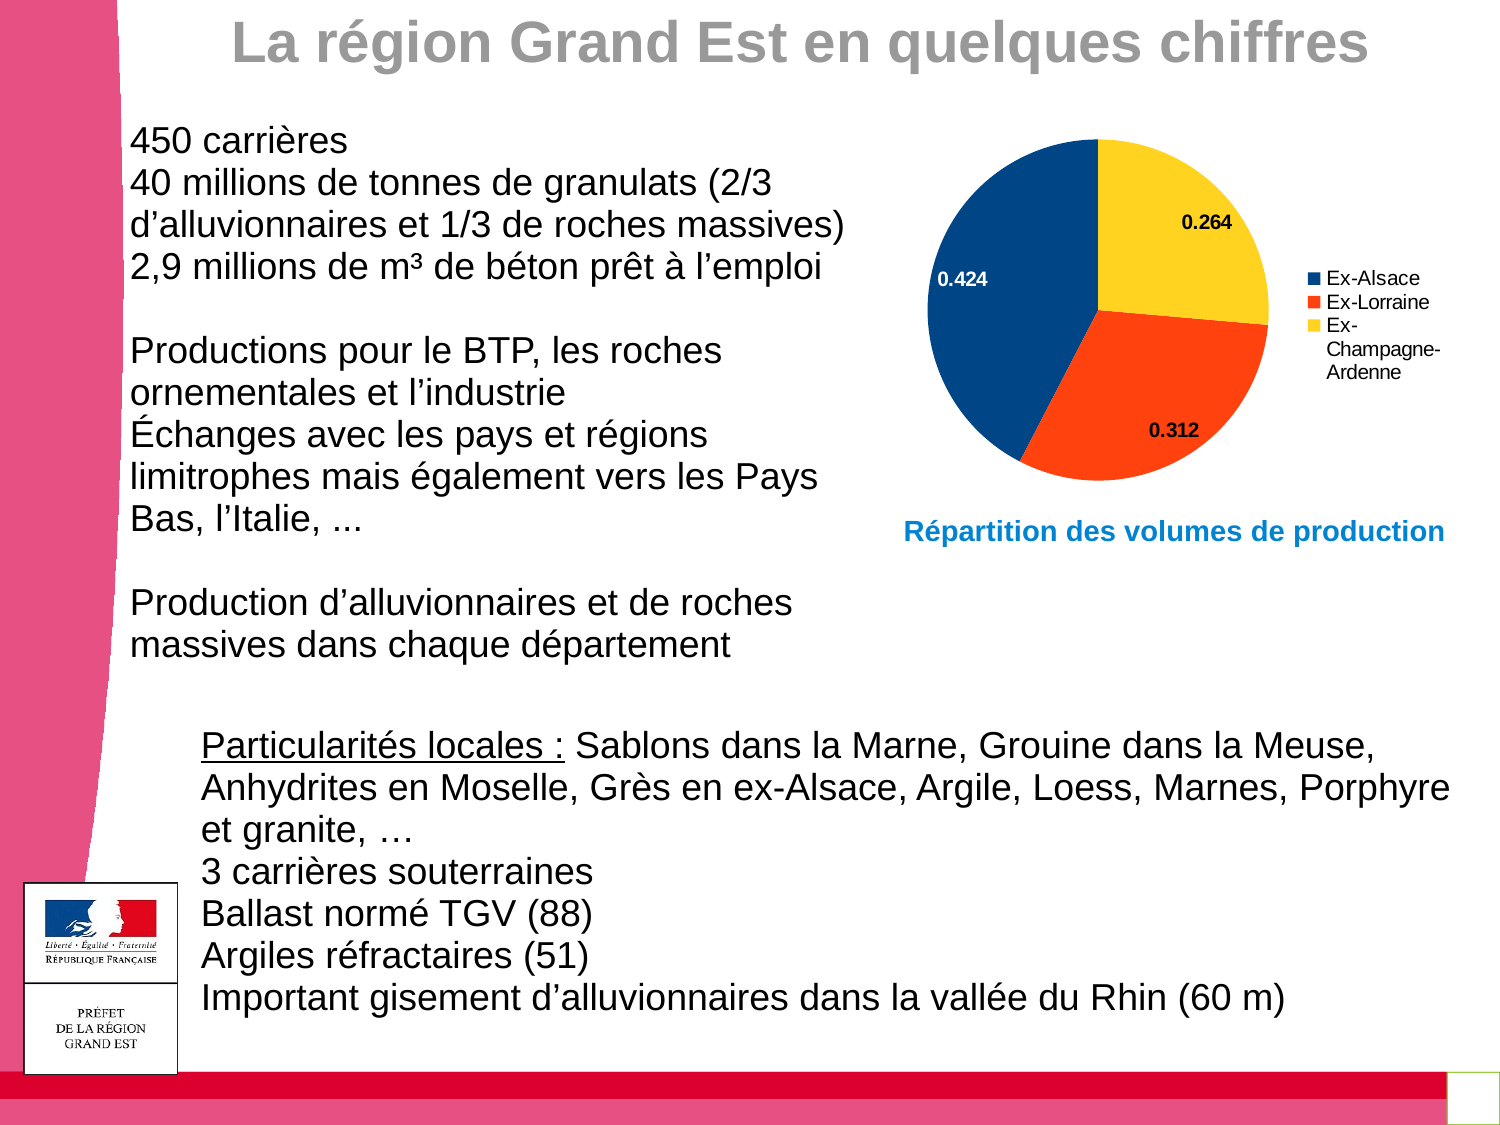

La région Grand Est en quelques chiffres
# 450 carrières 40 millions de tonnes de granulats (2/3 d’alluvionnaires et 1/3 de roches massives) 2,9 millions de m³ de béton prêt à l’emploi Productions pour le BTP, les roches ornementales et l’industrie Échanges avec les pays et régions limitrophes mais également vers les Pays Bas, l’Italie, ... Production d’alluvionnaires et de roches massives dans chaque département
### Chart
| Category | Colonne B |
|---|---|
| Ex-Alsace | 0.424 |
| Ex-Lorraine | 0.312 |
| Ex-Champagne-Ardenne | 0.264 |Répartition des volumes de production
Particularités locales : Sablons dans la Marne, Grouine dans la Meuse, Anhydrites en Moselle, Grès en ex-Alsace, Argile, Loess, Marnes, Porphyre et granite, …
3 carrières souterraines
Ballast normé TGV (88)
Argiles réfractaires (51)
Important gisement d’alluvionnaires dans la vallée du Rhin (60 m)